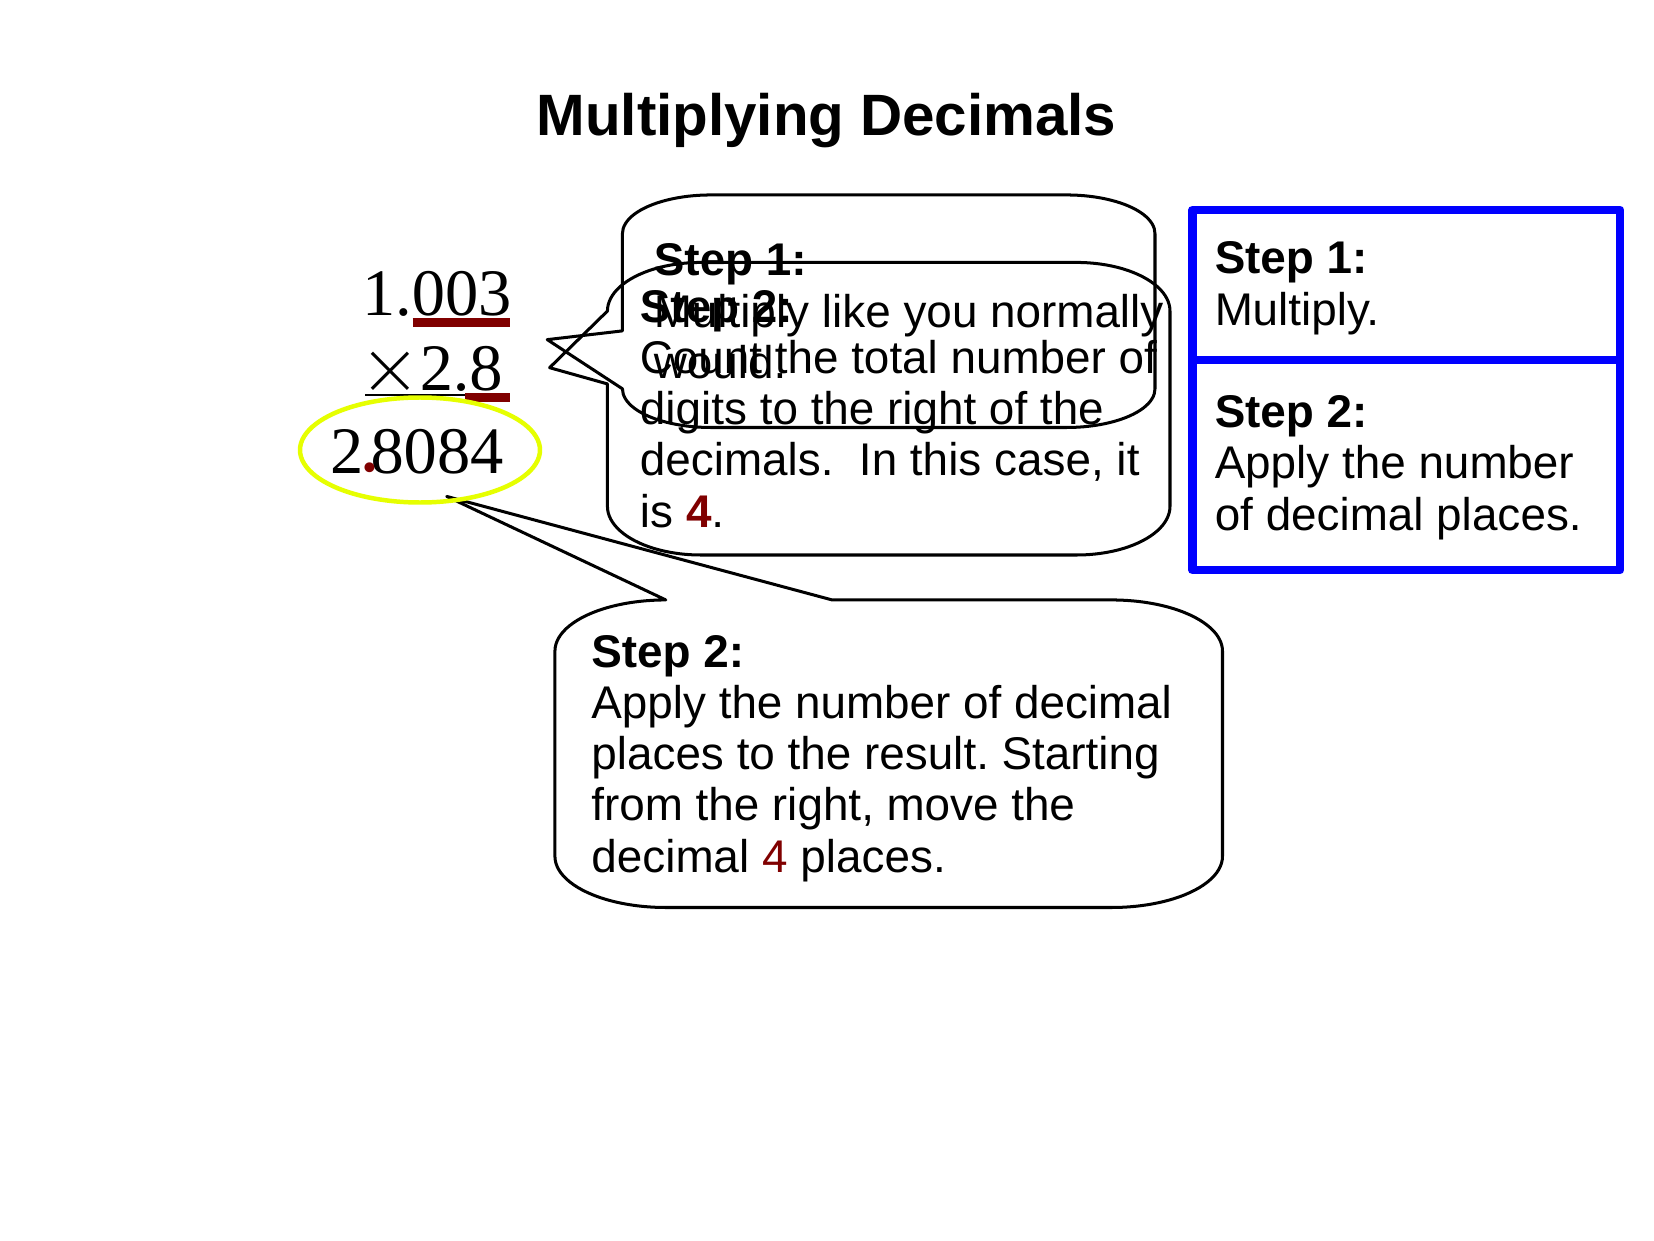

Multiplying Decimals
Step 1:
Multiply like you normally
would.
Step 1:
Multiply.
Step 2:
Apply the number of decimal places.
Step 2:
Count the total number of
digits to the right of the
decimals. In this case, it
is 4.
.
Step 2:
Apply the number of decimal
places to the result. Starting
from the right, move the
decimal 4 places.